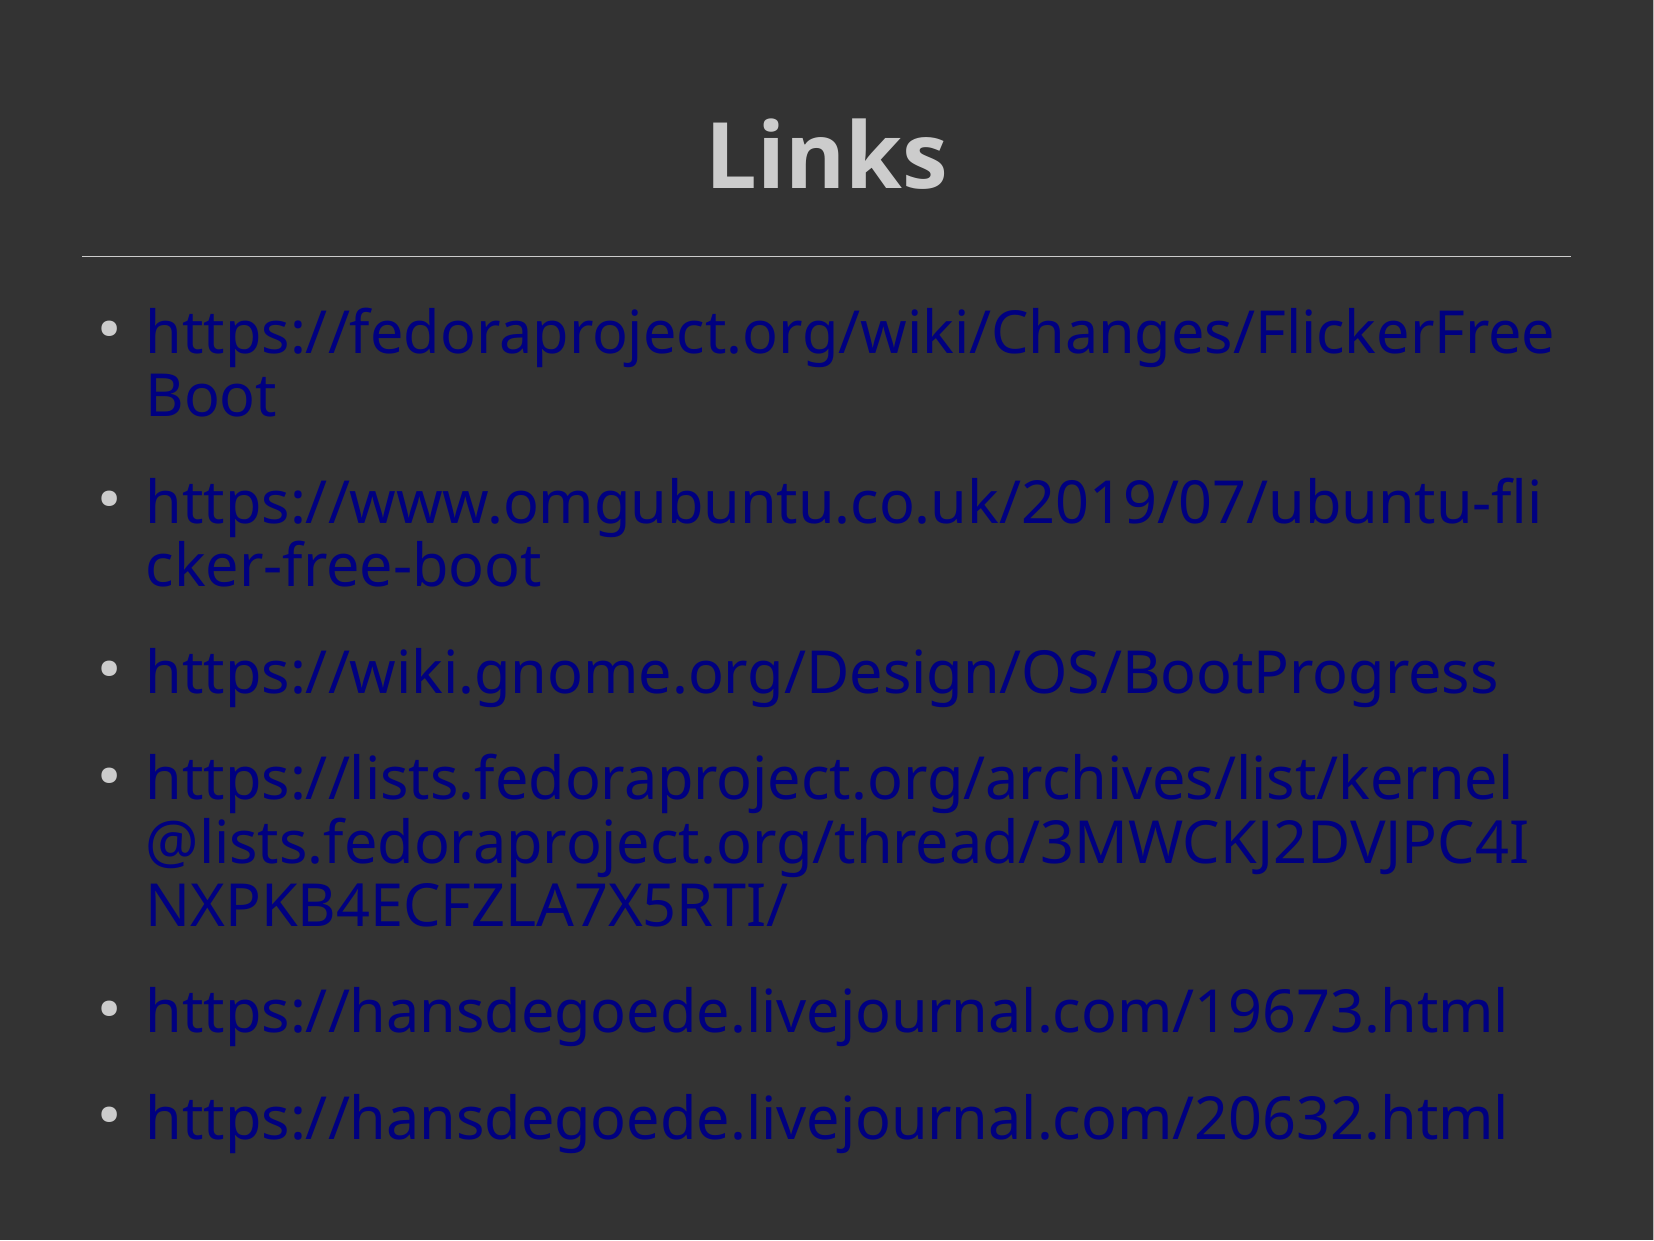

# Links
https://fedoraproject.org/wiki/Changes/FlickerFreeBoot
https://www.omgubuntu.co.uk/2019/07/ubuntu-flicker-free-boot
https://wiki.gnome.org/Design/OS/BootProgress
https://lists.fedoraproject.org/archives/list/kernel@lists.fedoraproject.org/thread/3MWCKJ2DVJPC4INXPKB4ECFZLA7X5RTI/
https://hansdegoede.livejournal.com/19673.html
https://hansdegoede.livejournal.com/20632.html